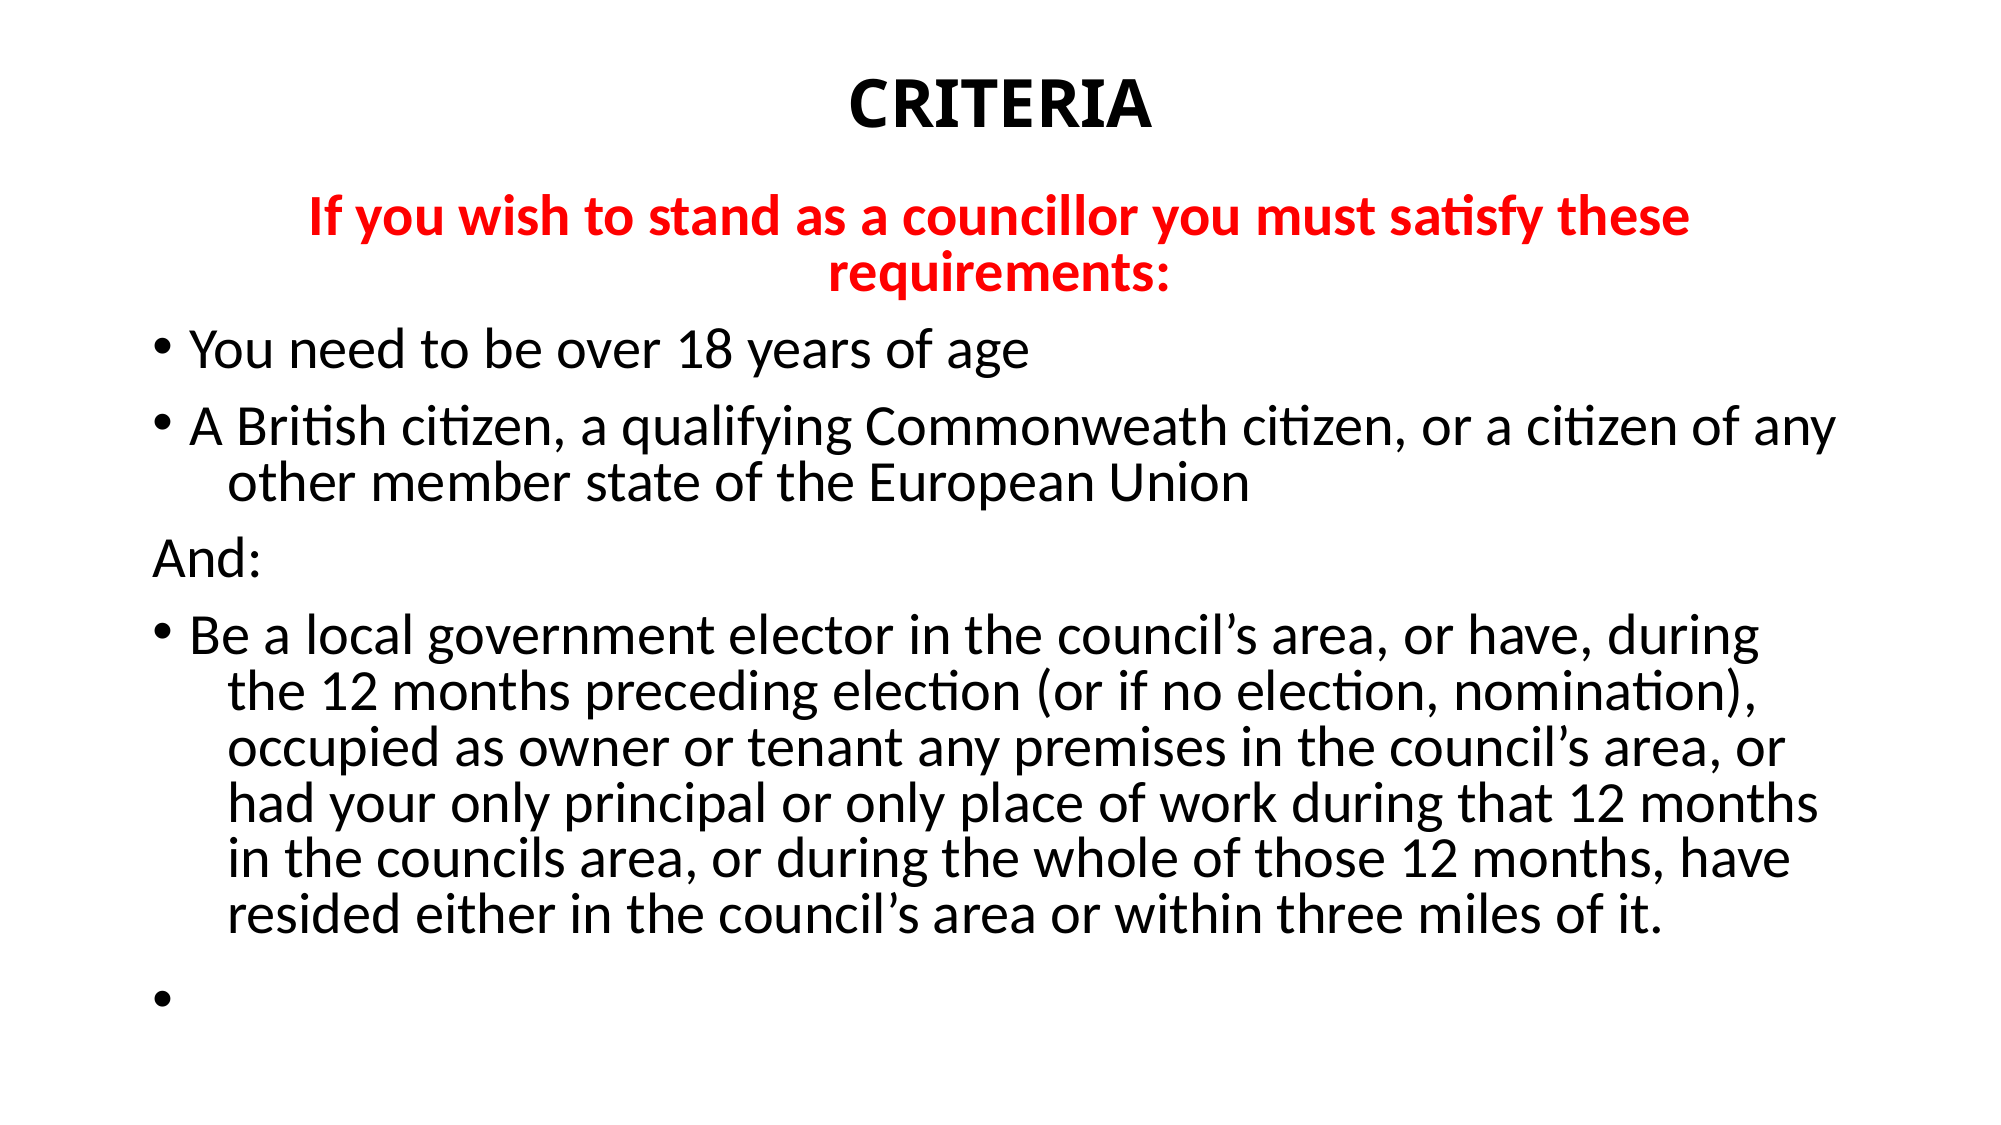

# CRITERIA
If you wish to stand as a councillor you must satisfy these requirements:
You need to be over 18 years of age
A British citizen, a qualifying Commonweath citizen, or a citizen of any other member state of the European Union
And:
Be a local government elector in the council’s area, or have, during the 12 months preceding election (or if no election, nomination), occupied as owner or tenant any premises in the council’s area, or had your only principal or only place of work during that 12 months in the councils area, or during the whole of those 12 months, have resided either in the council’s area or within three miles of it.